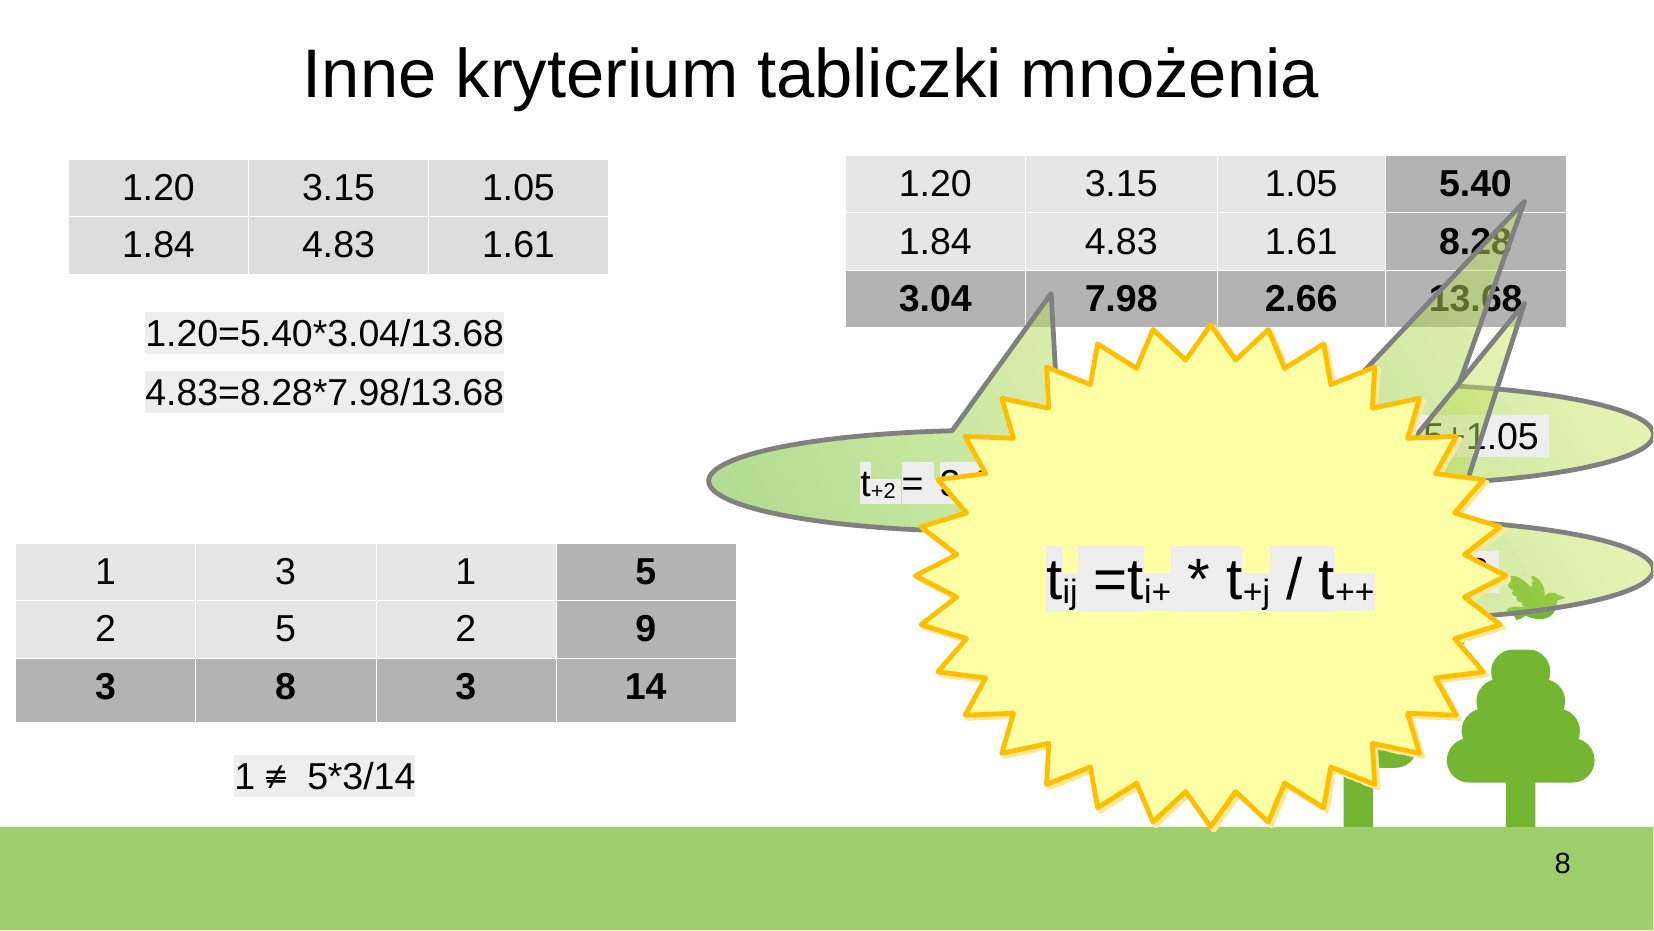

# Inne kryterium tabliczki mnożenia
| 1.20 | 3.15 | 1.05 | 5.40 |
| --- | --- | --- | --- |
| 1.84 | 4.83 | 1.61 | 8.28 |
| 3.04 | 7.98 | 2.66 | 13.68 |
| 1.20 | 3.15 | 1.05 |
| --- | --- | --- |
| 1.84 | 4.83 | 1.61 |
1.20=5.40*3.04/13.68
tij =ti+ * t+j / t++
4.83=8.28*7.98/13.68
t1+ = 1.20+3.15+1.05
t+2 = 3.15+4.83
t++ = 5.40+8.28
| 1 | 3 | 1 | 5 |
| --- | --- | --- | --- |
| 2 | 5 | 2 | 9 |
| 3 | 8 | 3 | 14 |
1 ≠ 5*3/14
8